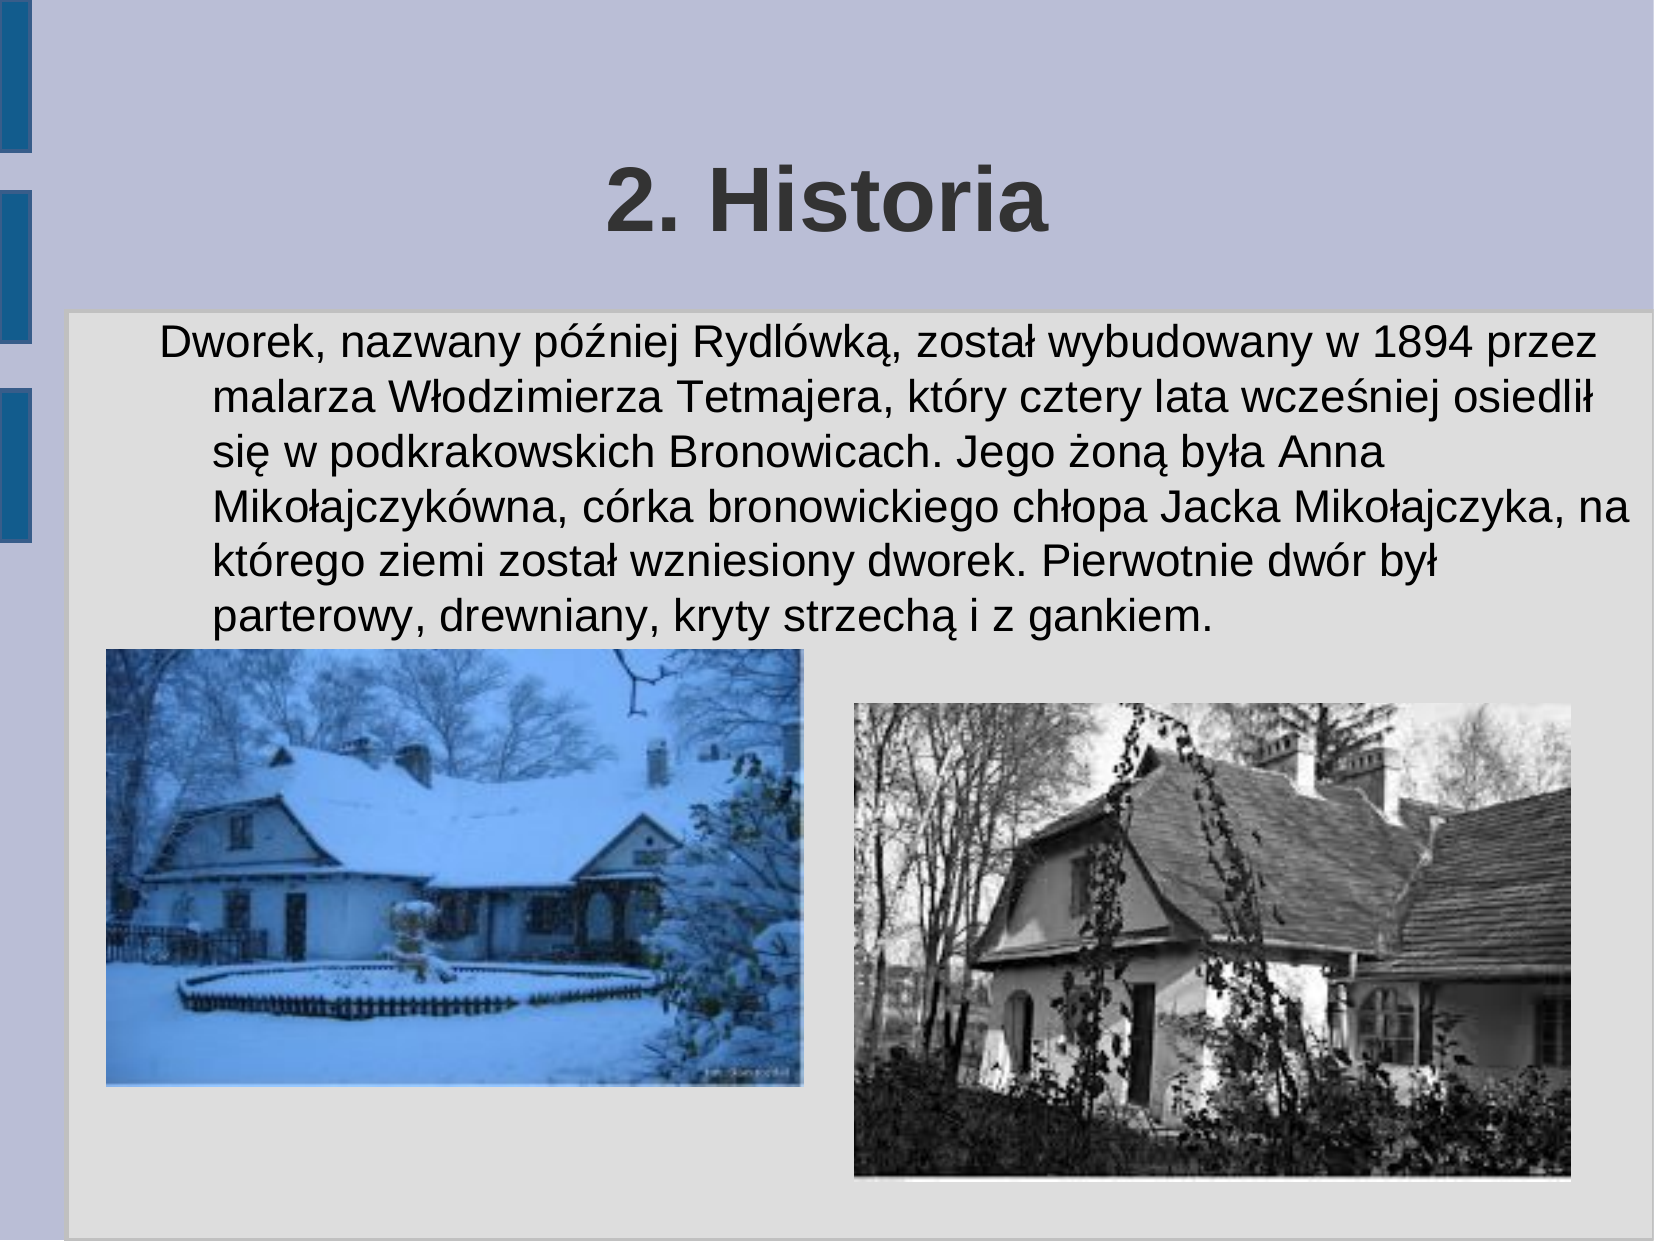

# 2. Historia
Dworek, nazwany później Rydlówką, został wybudowany w 1894 przez malarza Włodzimierza Tetmajera, który cztery lata wcześniej osiedlił się w podkrakowskich Bronowicach. Jego żoną była Anna Mikołajczykówna, córka bronowickiego chłopa Jacka Mikołajczyka, na którego ziemi został wzniesiony dworek. Pierwotnie dwór był parterowy, drewniany, kryty strzechą i z gankiem.